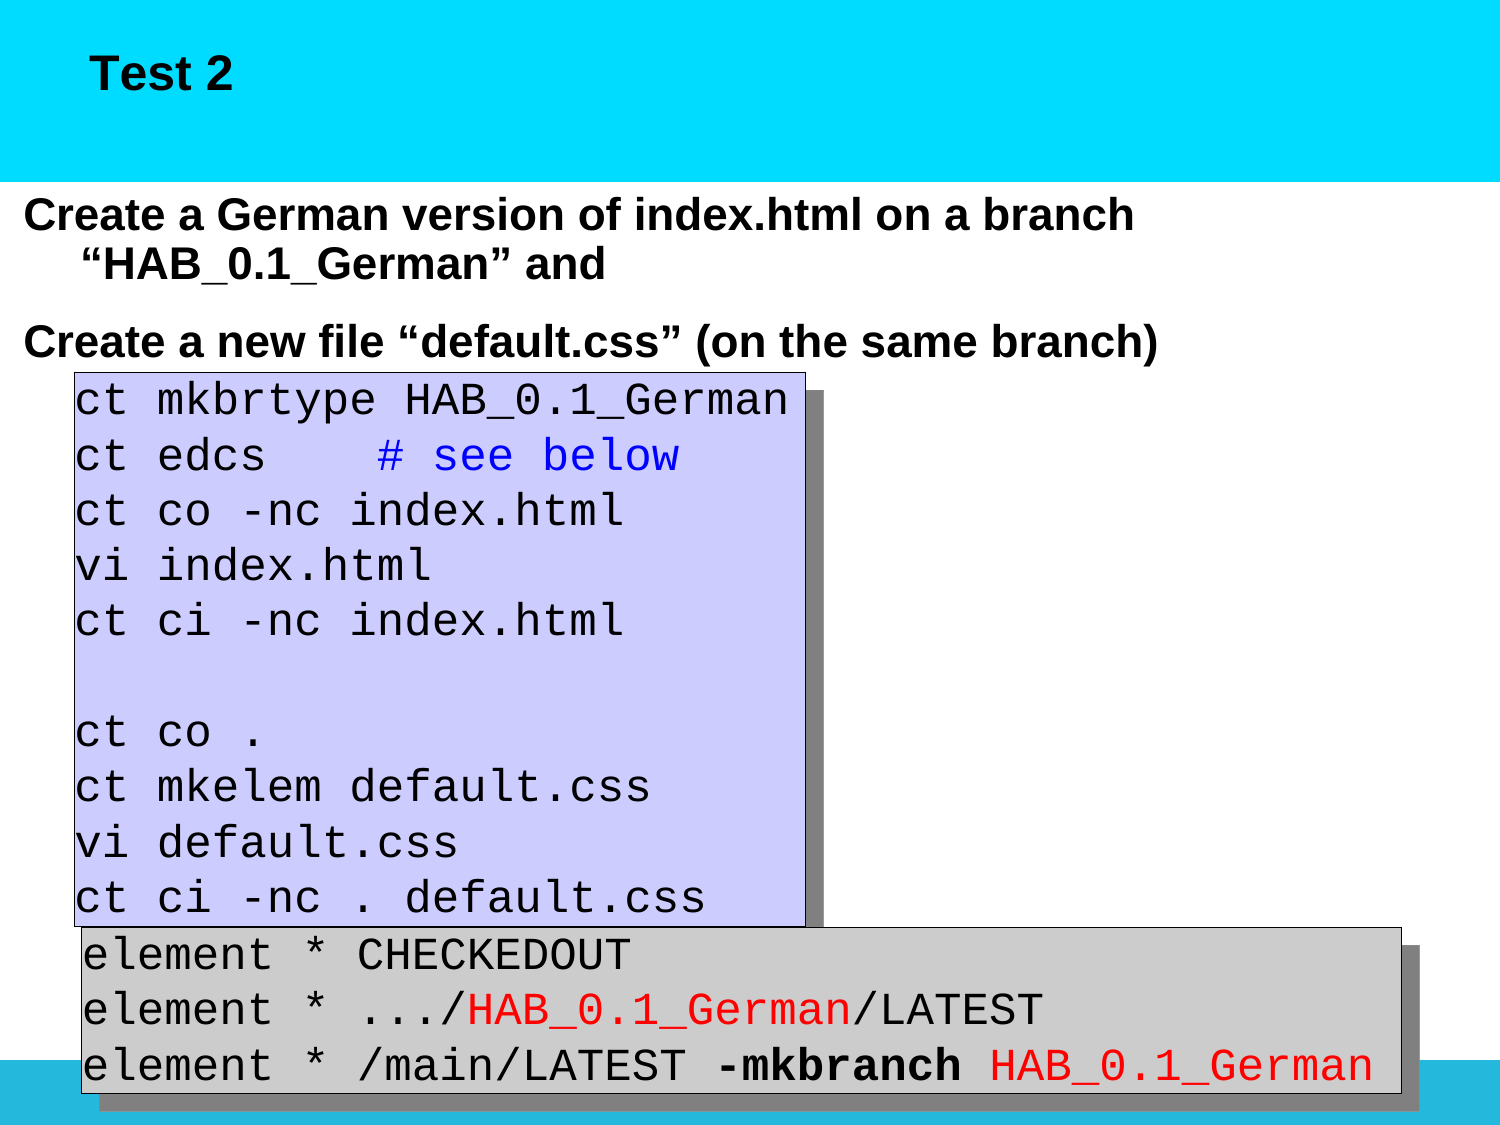

# Test 2
Create a German version of index.html on a branch “HAB_0.1_German” and
Create a new file “default.css” (on the same branch)
Tip:
don't forget to checkout the dir
ct mkbrtype HAB_0.1_German
ct edcs # see below
ct co -nc index.html
vi index.html
ct ci -nc index.html
ct co .
ct mkelem default.css
vi default.css
ct ci -nc . default.css
element * CHECKEDOUT
element * .../HAB_0.1_German/LATEST
element * /main/LATEST -mkbranch HAB_0.1_German